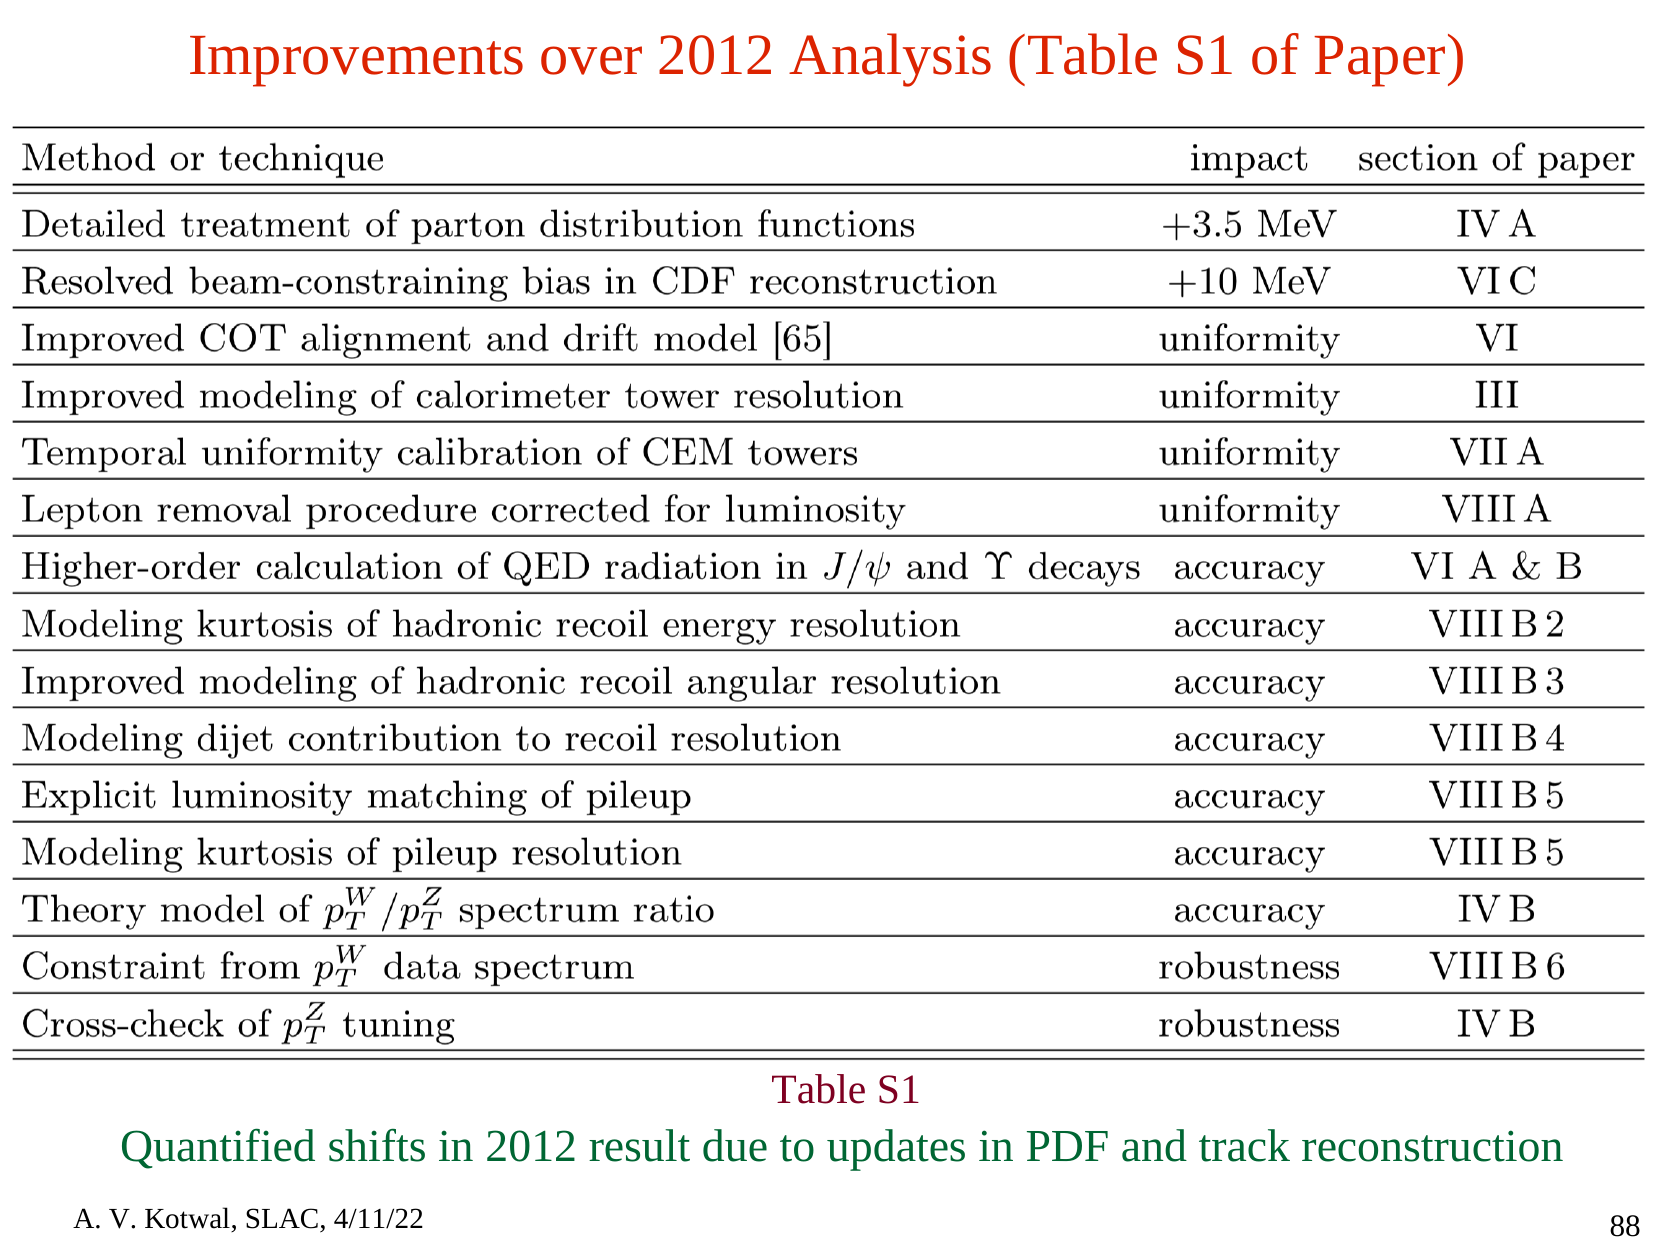

# Improvements over 2012 Analysis (Table S1 of Paper)
Table S1
Quantified shifts in 2012 result due to updates in PDF and track reconstruction
A. V. Kotwal, SLAC, 4/11/22